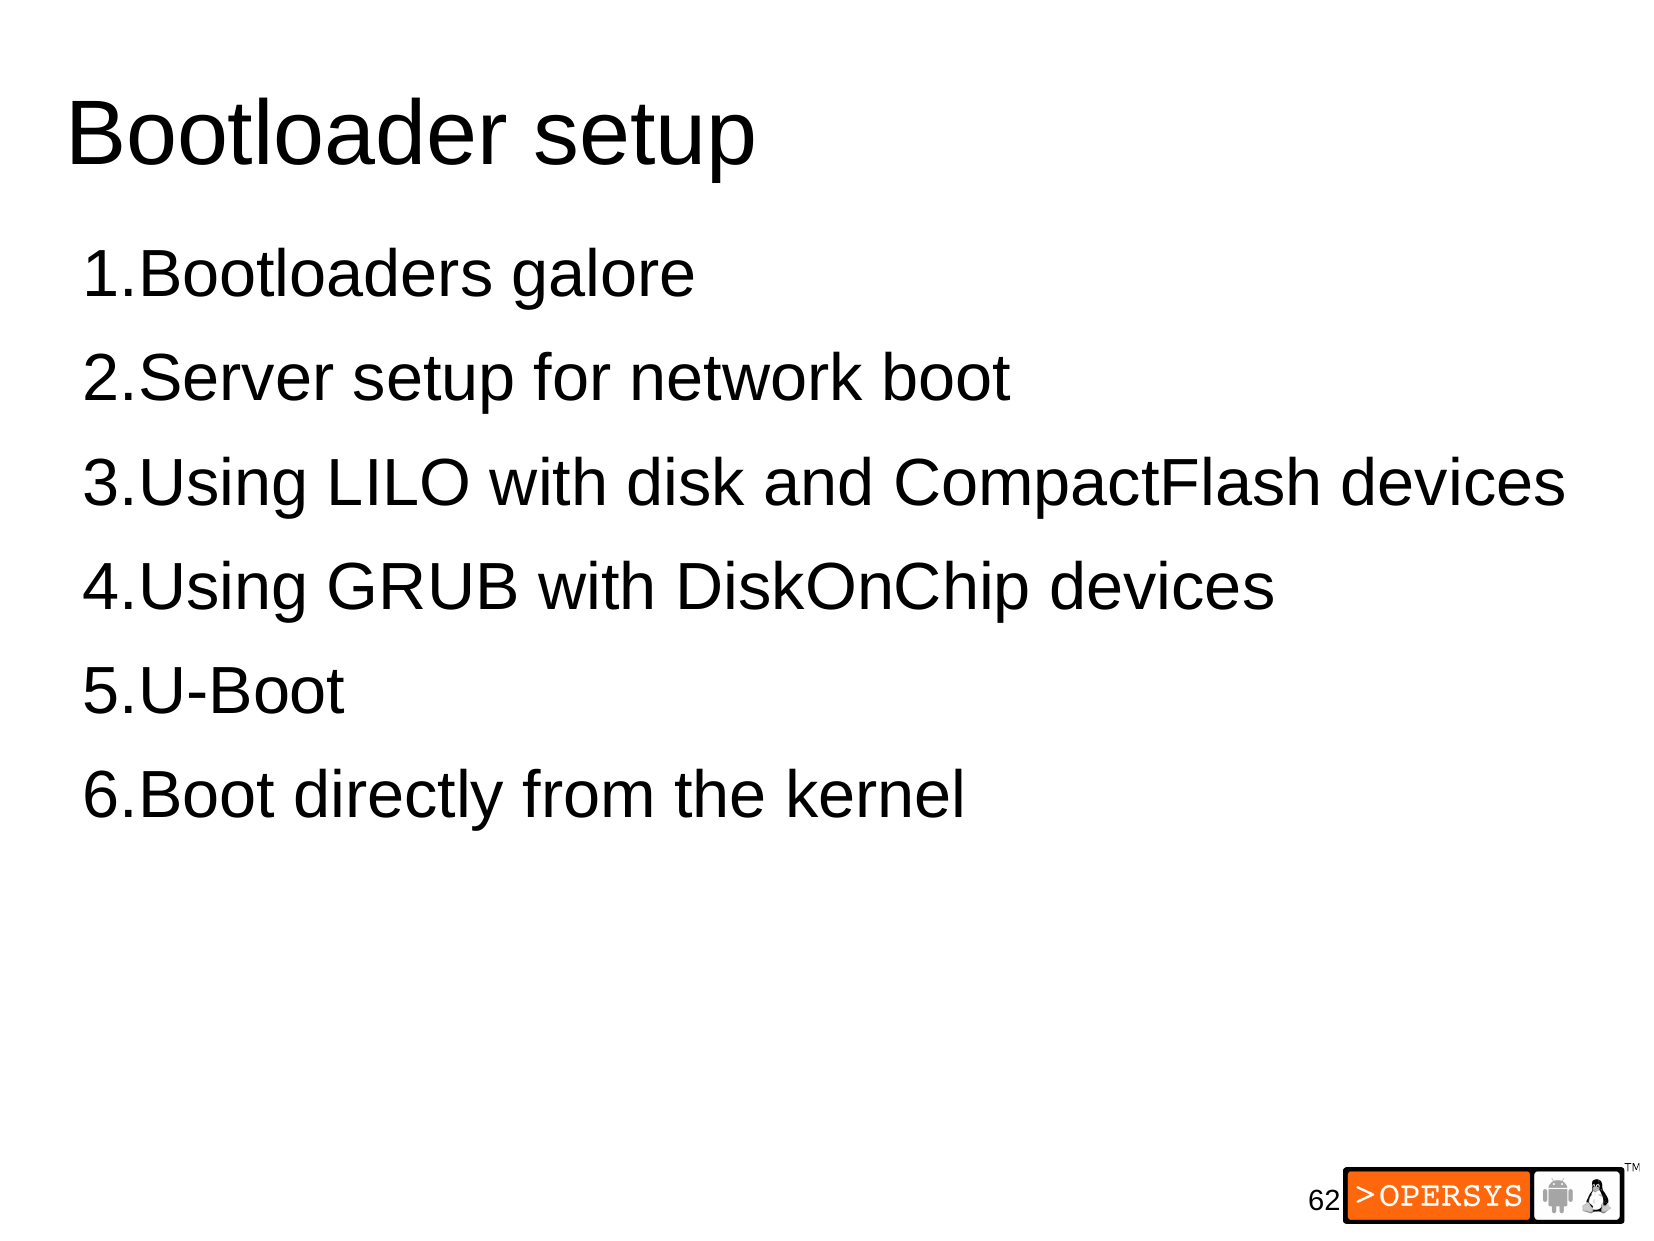

# Bootloader setup
Bootloaders galore
Server setup for network boot
Using LILO with disk and CompactFlash devices
Using GRUB with DiskOnChip devices
U-Boot
Boot directly from the kernel